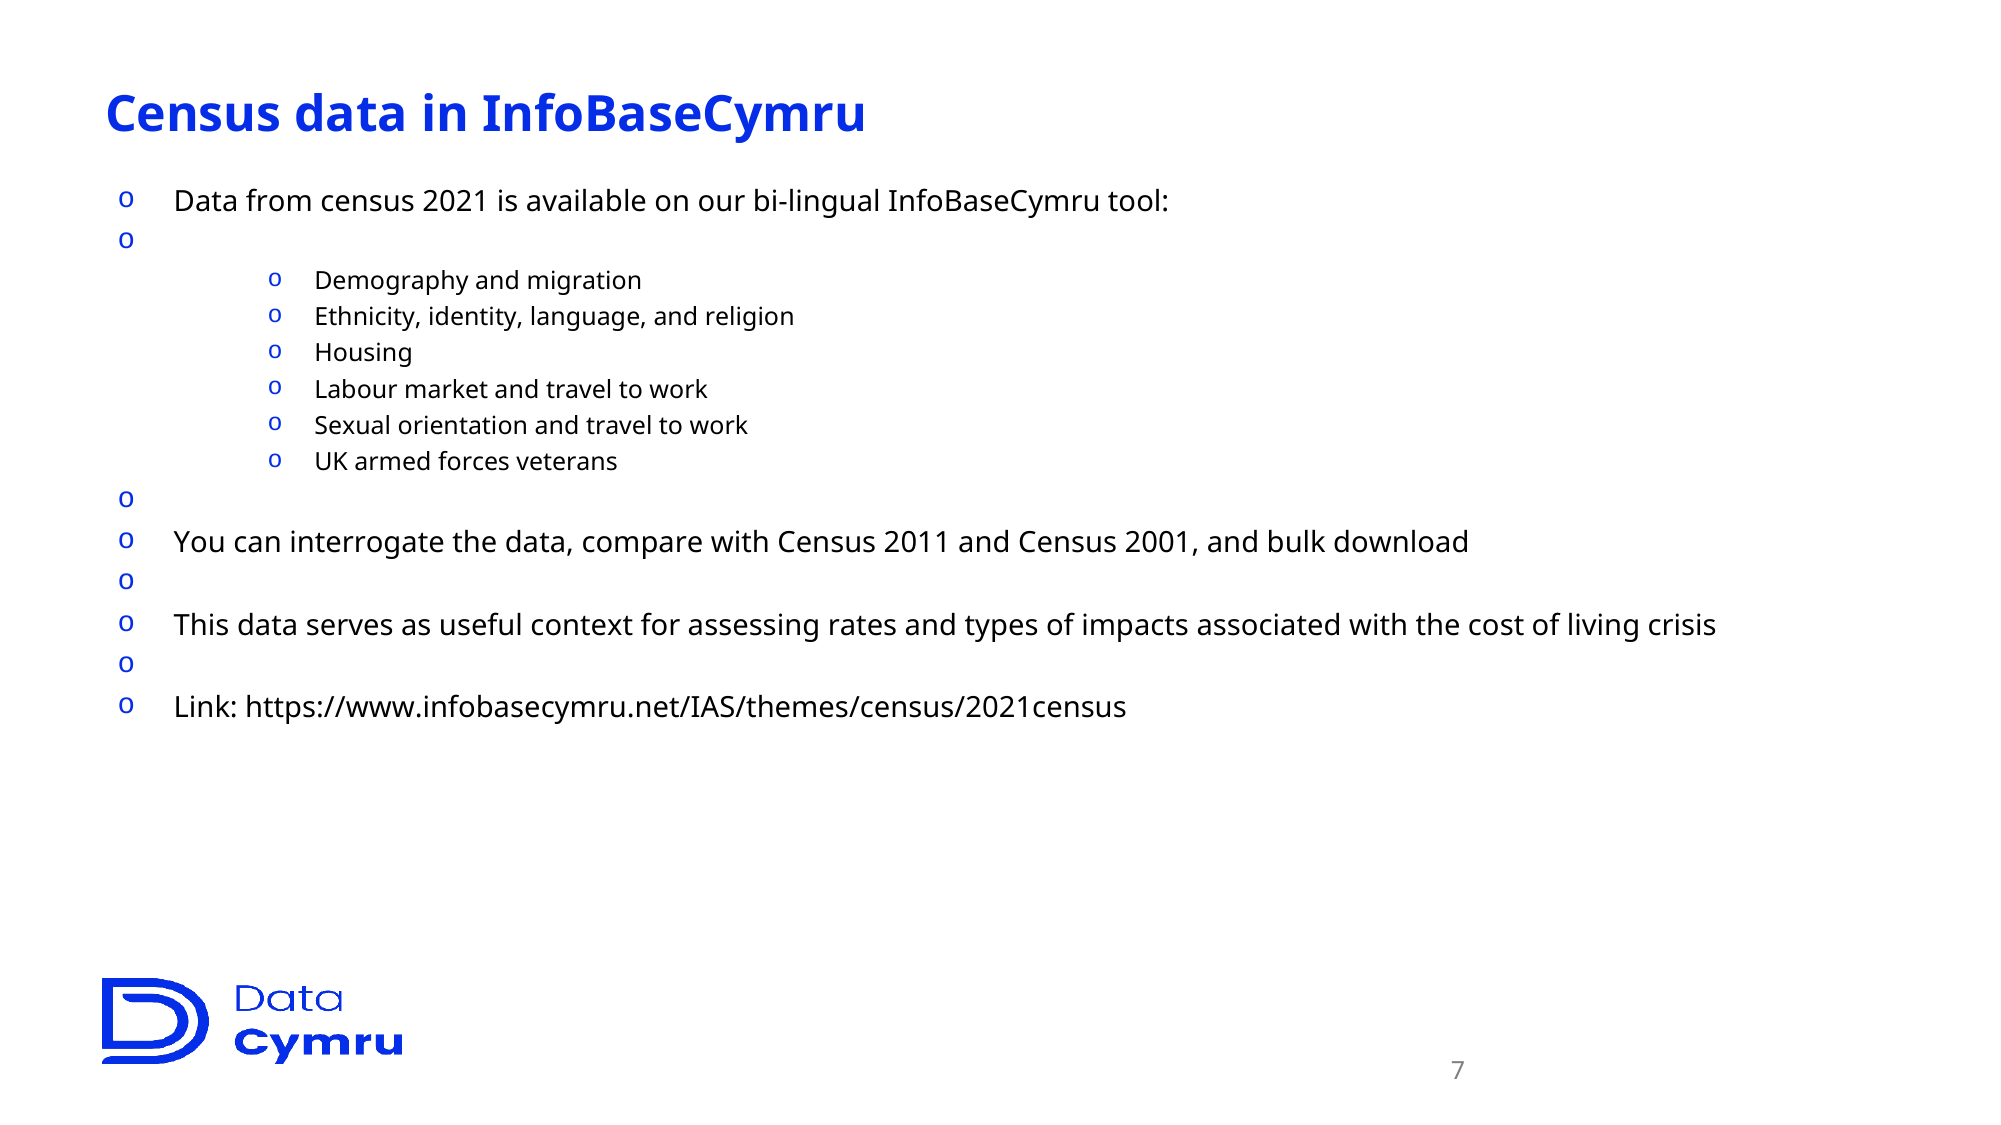

# Census data in InfoBaseCymru
Data from census 2021 is available on our bi-lingual InfoBaseCymru tool:
Demography and migration
Ethnicity, identity, language, and religion
Housing
Labour market and travel to work
Sexual orientation and travel to work
UK armed forces veterans
You can interrogate the data, compare with Census 2011 and Census 2001, and bulk download
This data serves as useful context for assessing rates and types of impacts associated with the cost of living crisis
Link: https://www.infobasecymru.net/IAS/themes/census/2021census